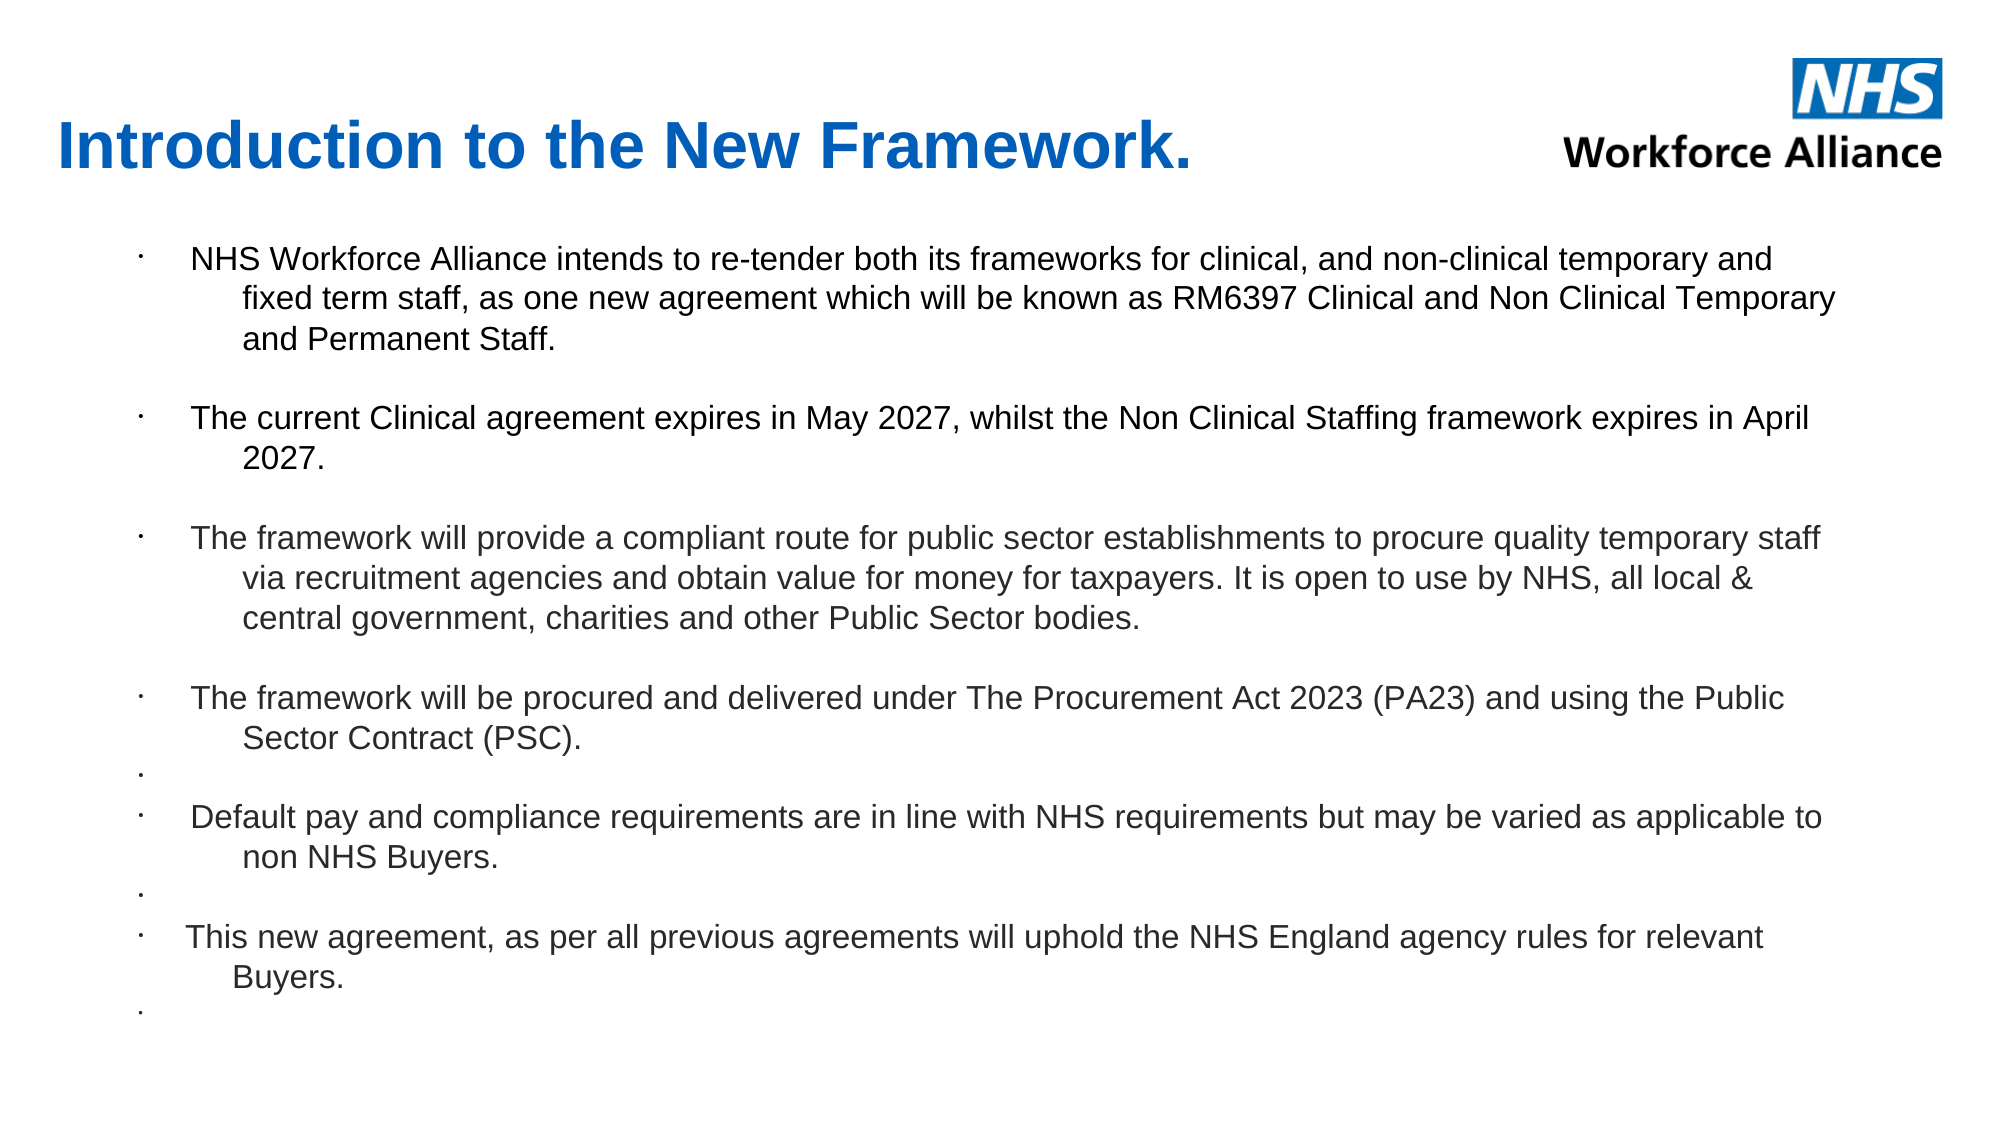

# Introduction to the New Framework.
NHS Workforce Alliance intends to re-tender both its frameworks for clinical, and non-clinical temporary and fixed term staff, as one new agreement which will be known as RM6397 Clinical and Non Clinical Temporary and Permanent Staff.
The current Clinical agreement expires in May 2027, whilst the Non Clinical Staffing framework expires in April 2027.
The framework will provide a compliant route for public sector establishments to procure quality temporary staff via recruitment agencies and obtain value for money for taxpayers. It is open to use by NHS, all local & central government, charities and other Public Sector bodies.
The framework will be procured and delivered under The Procurement Act 2023 (PA23) and using the Public Sector Contract (PSC).
Default pay and compliance requirements are in line with NHS requirements but may be varied as applicable to non NHS Buyers.
This new agreement, as per all previous agreements will uphold the NHS England agency rules for relevant Buyers.